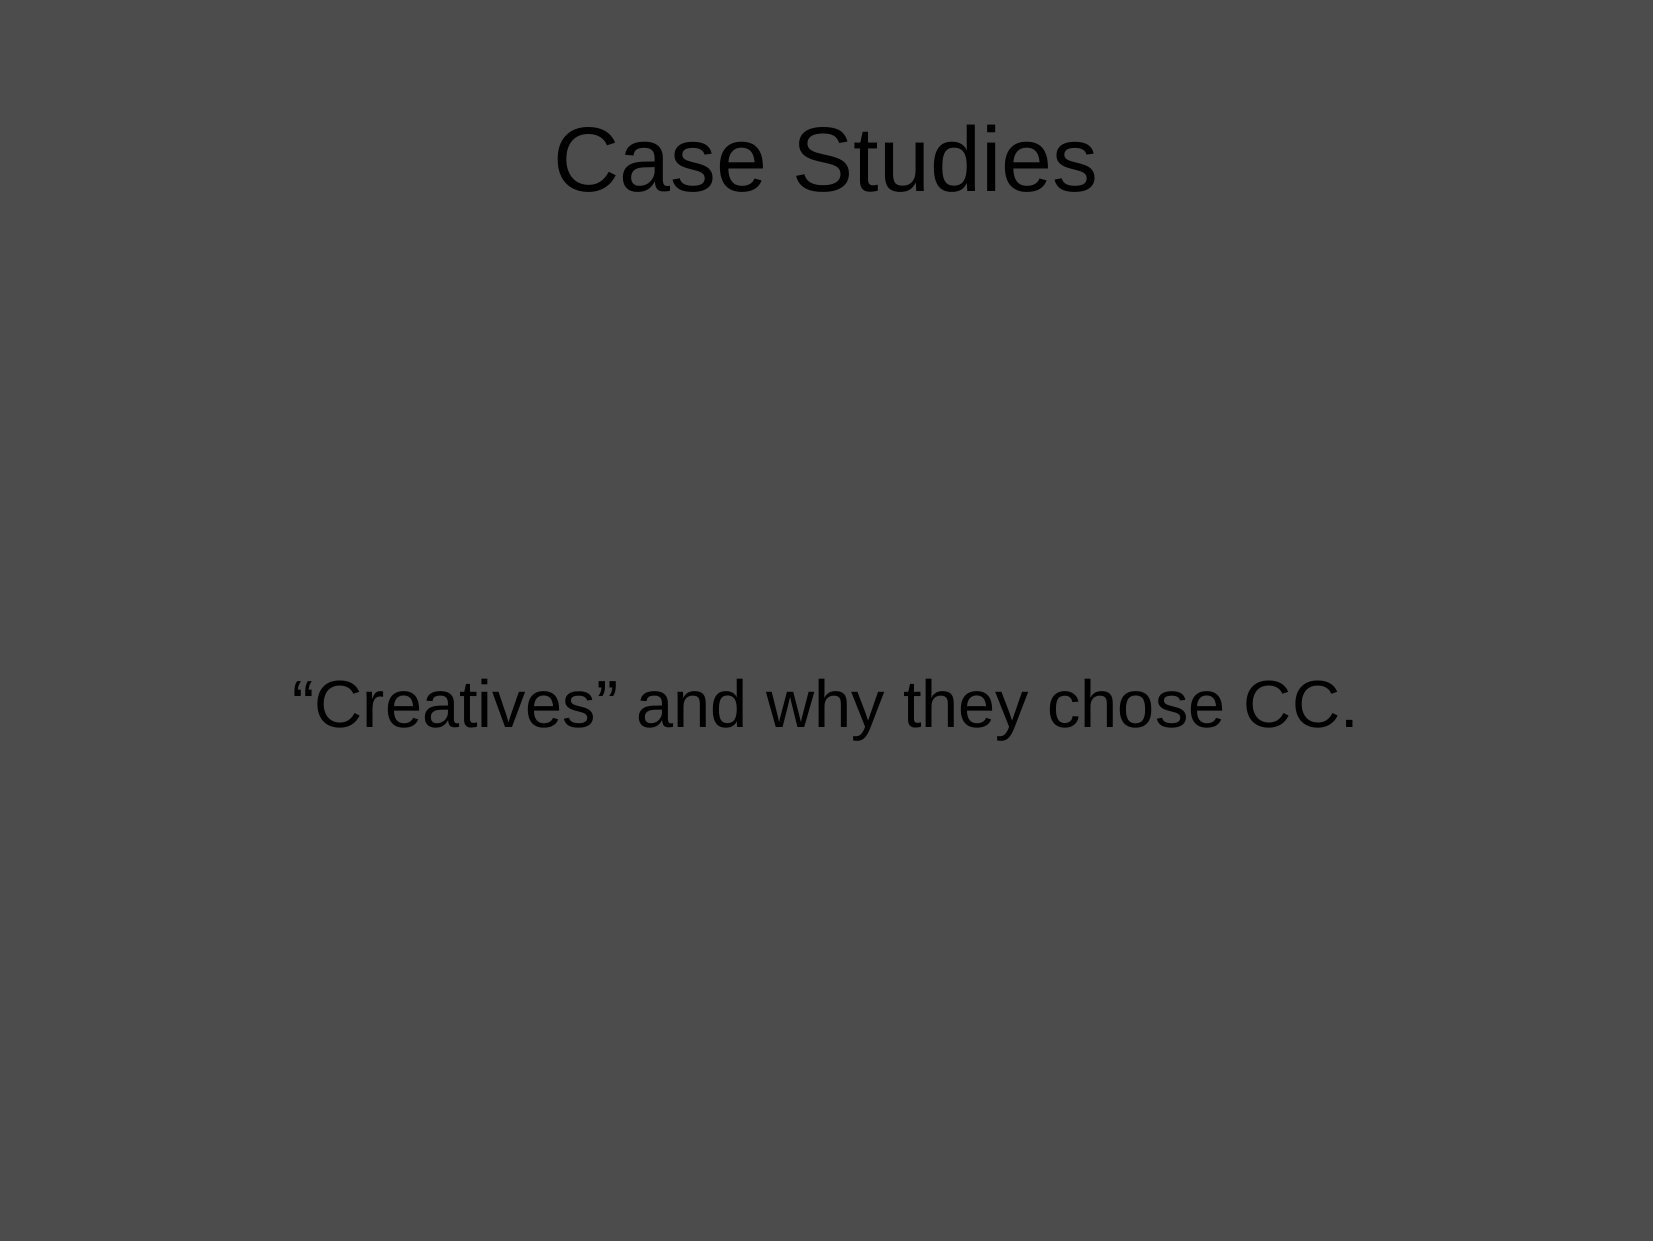

# Case Studies
“Creatives” and why they chose CC.